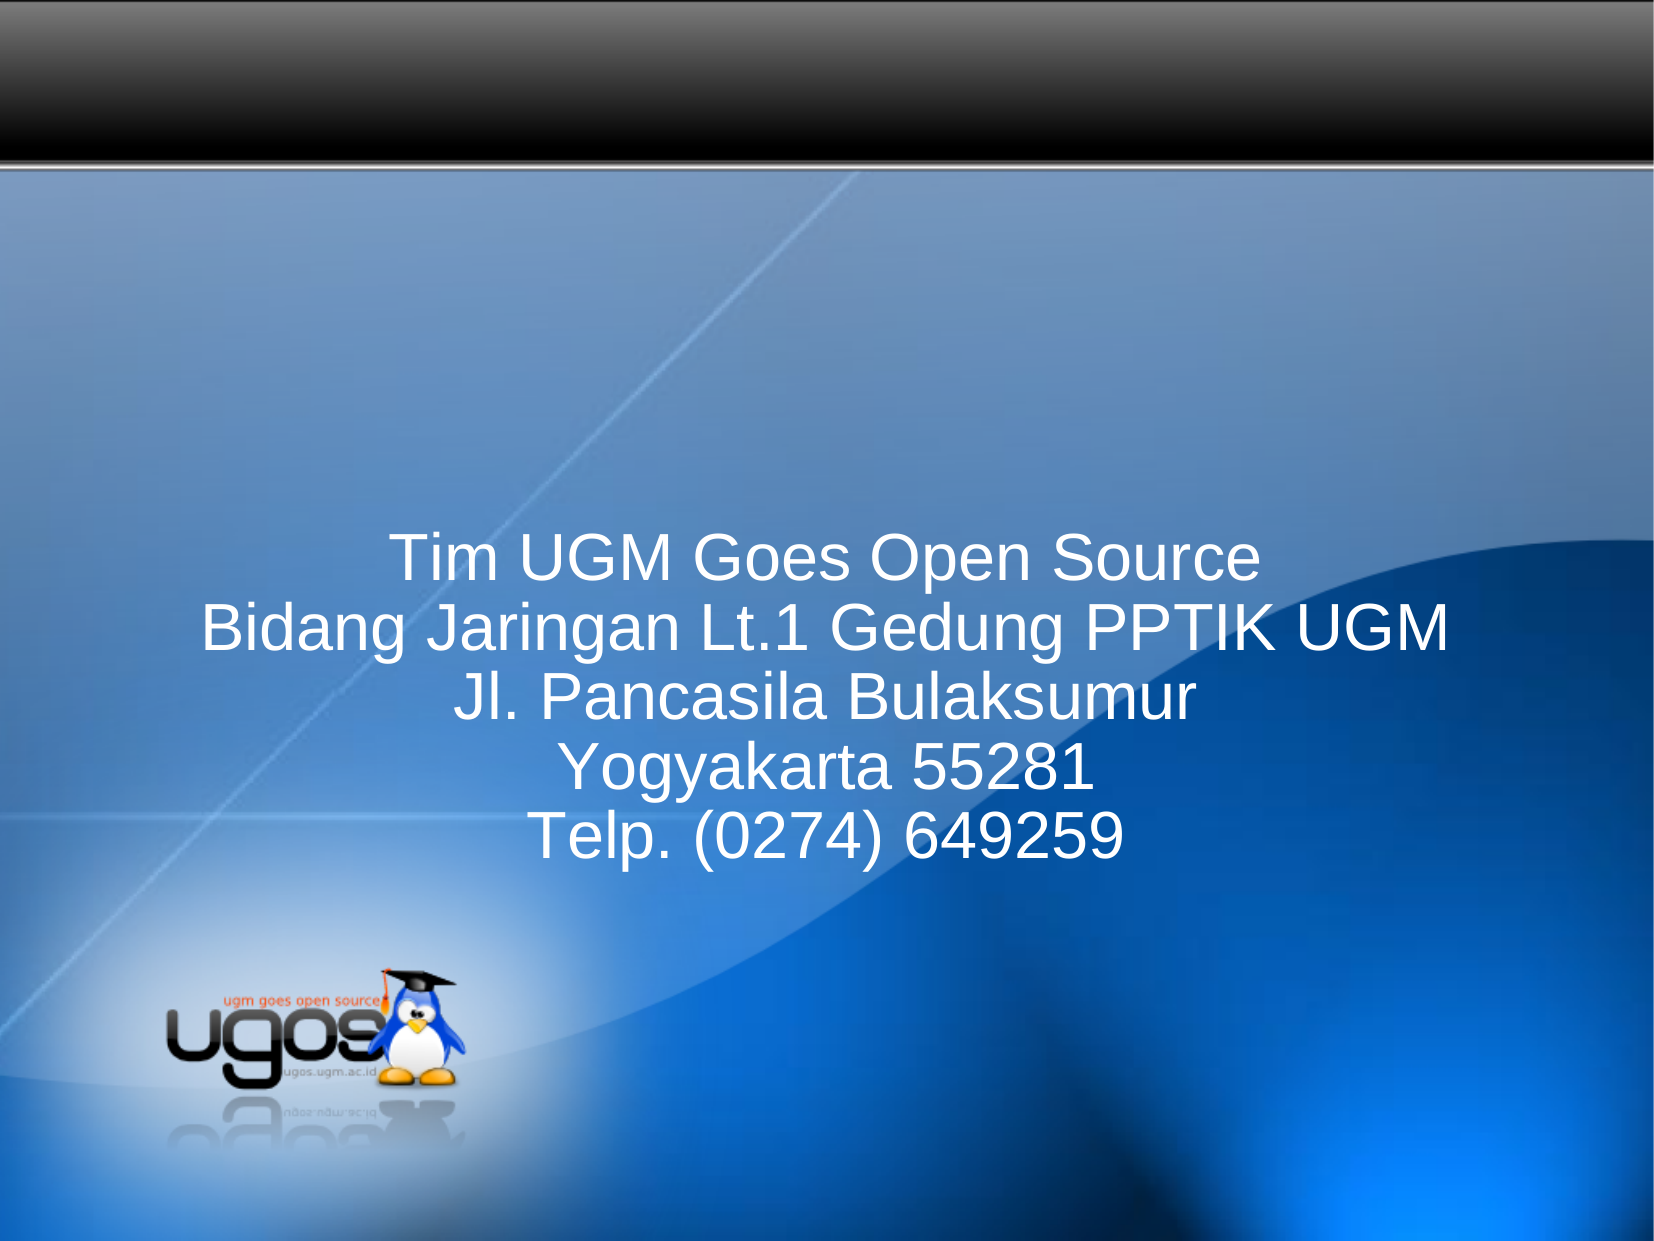

#
Tim UGM Goes Open Source
Bidang Jaringan Lt.1 Gedung PPTIK UGM
Jl. Pancasila Bulaksumur
Yogyakarta 55281
Telp. (0274) 649259